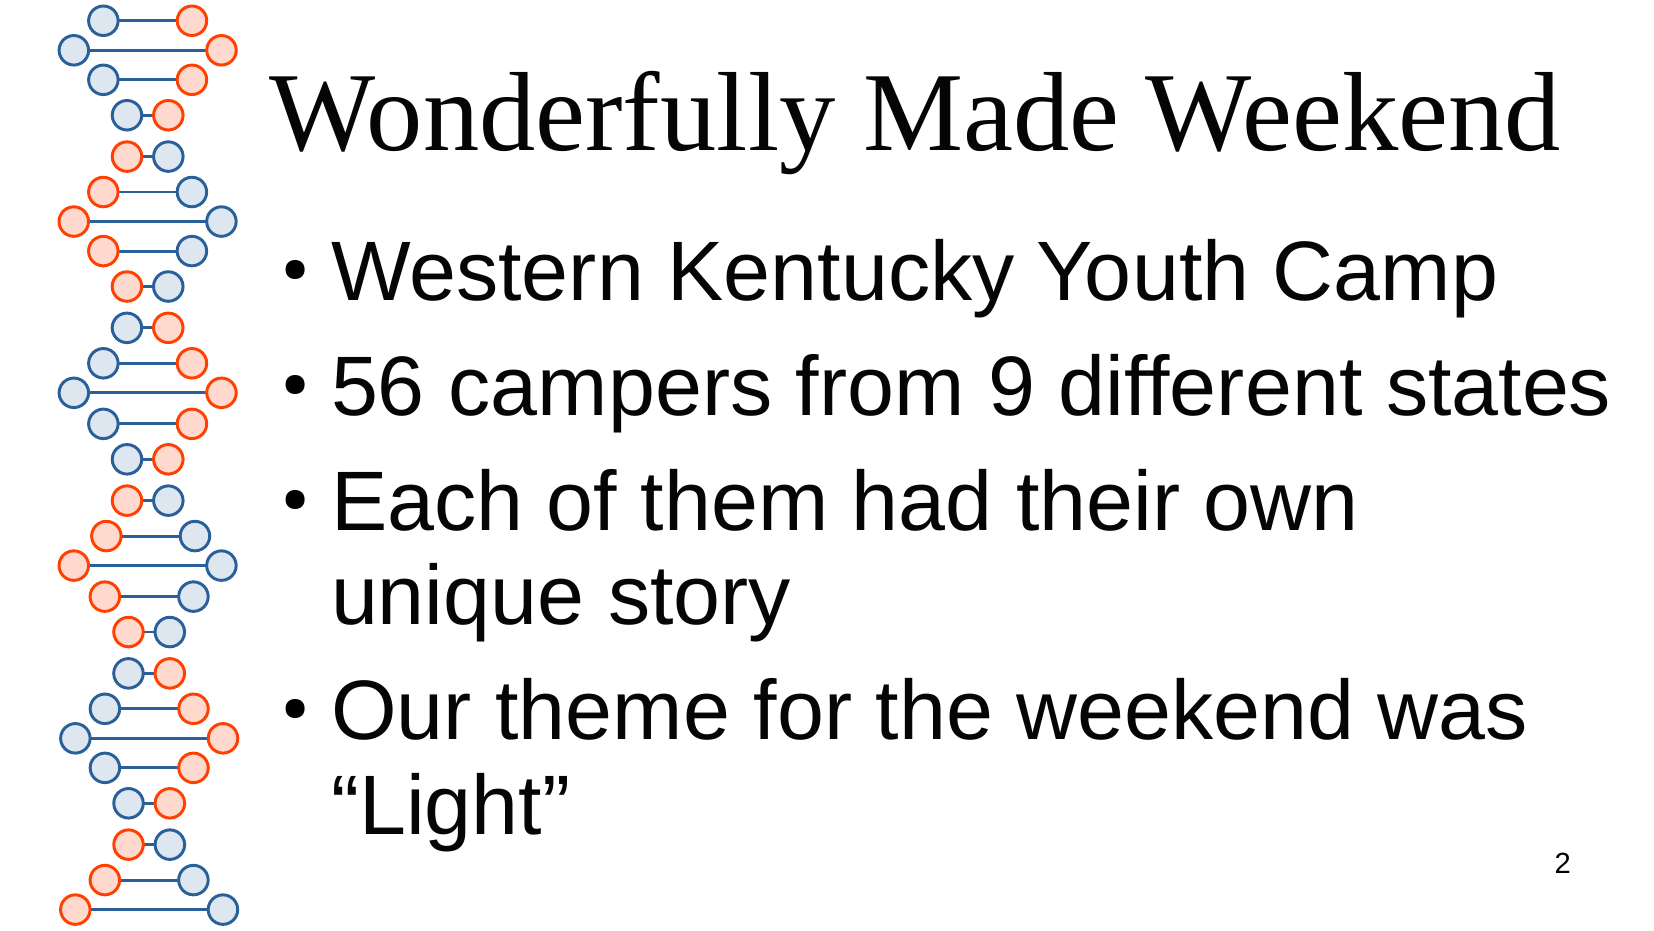

# Wonderfully Made Weekend
Western Kentucky Youth Camp
56 campers from 9 different states
Each of them had their own unique story
Our theme for the weekend was “Light”
2